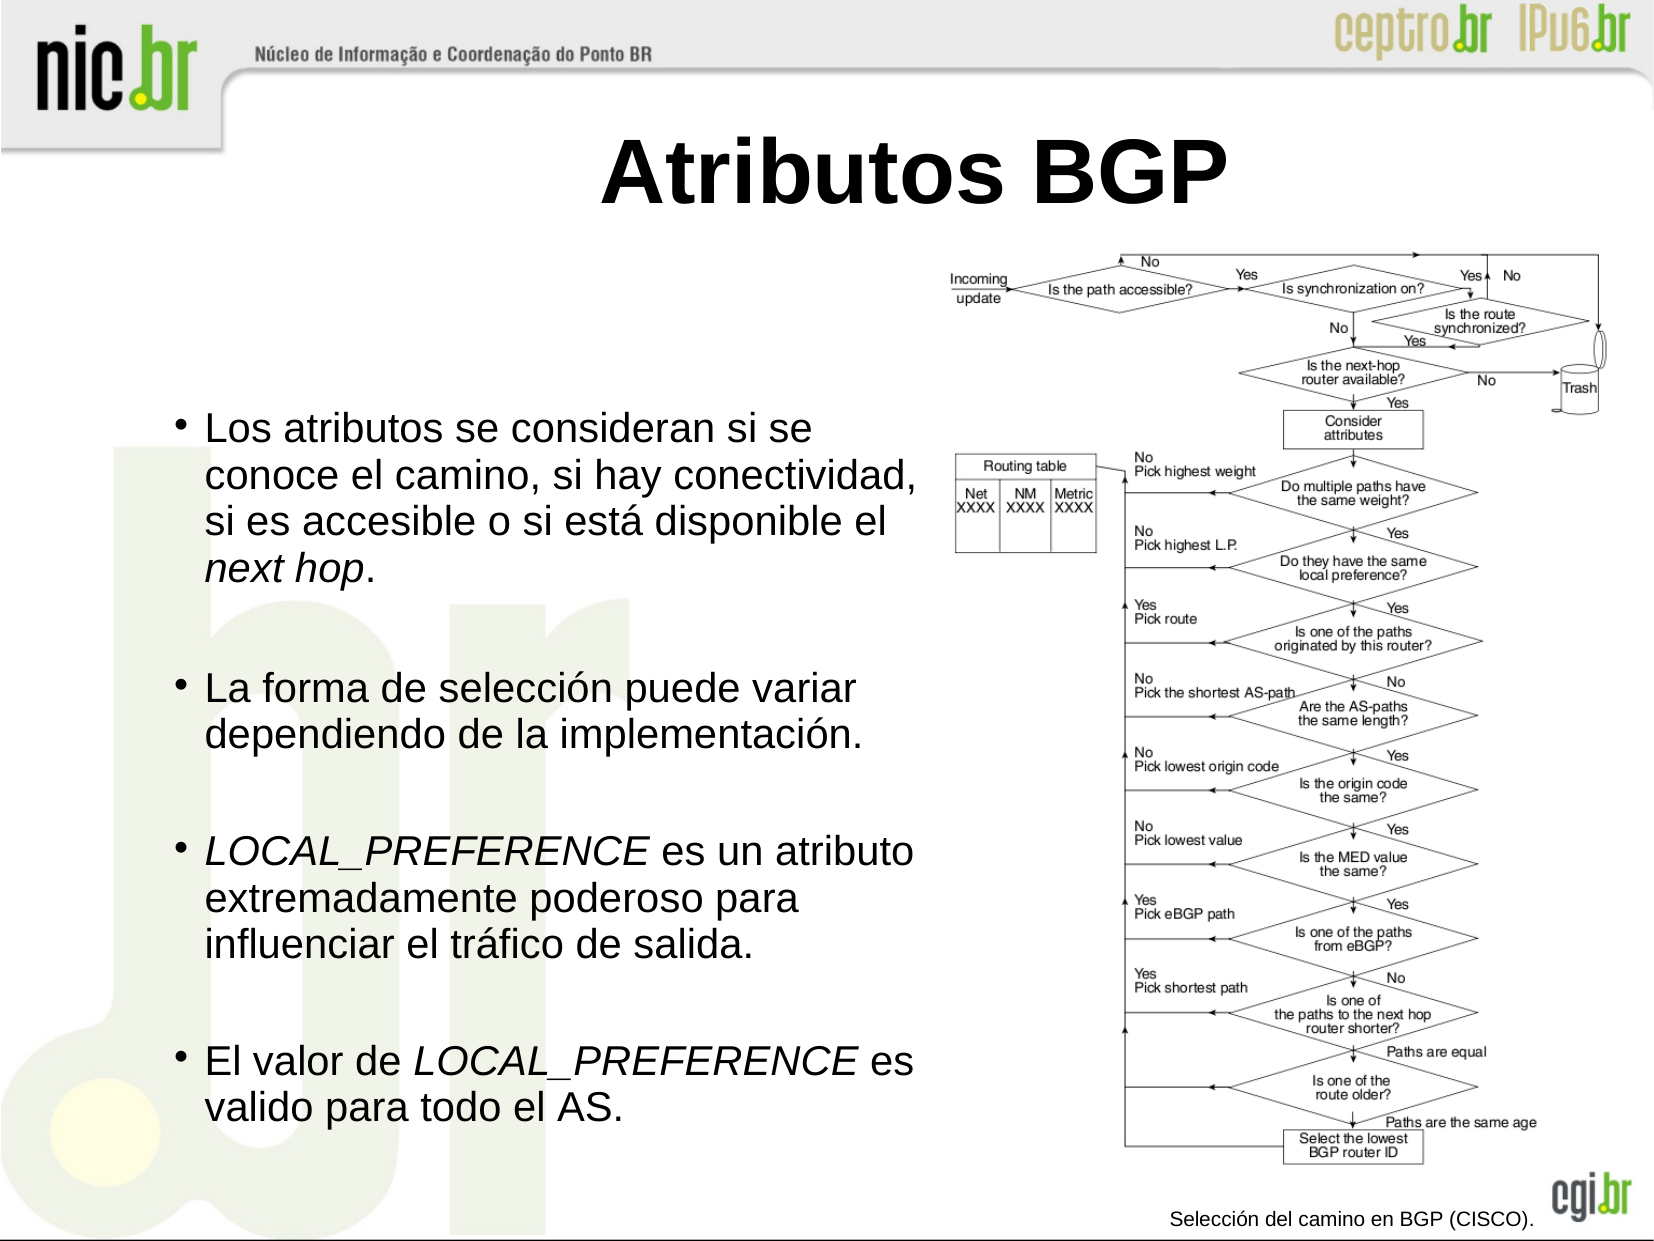

Atributos BGP
Los atributos se consideran si se conoce el camino, si hay conectividad, si es accesible o si está disponible el next hop.
La forma de selección puede variar dependiendo de la implementación.
LOCAL_PREFERENCE es un atributo extremadamente poderoso para influenciar el tráfico de salida.
El valor de LOCAL_PREFERENCE es valido para todo el AS.
Selección del camino en BGP (CISCO).